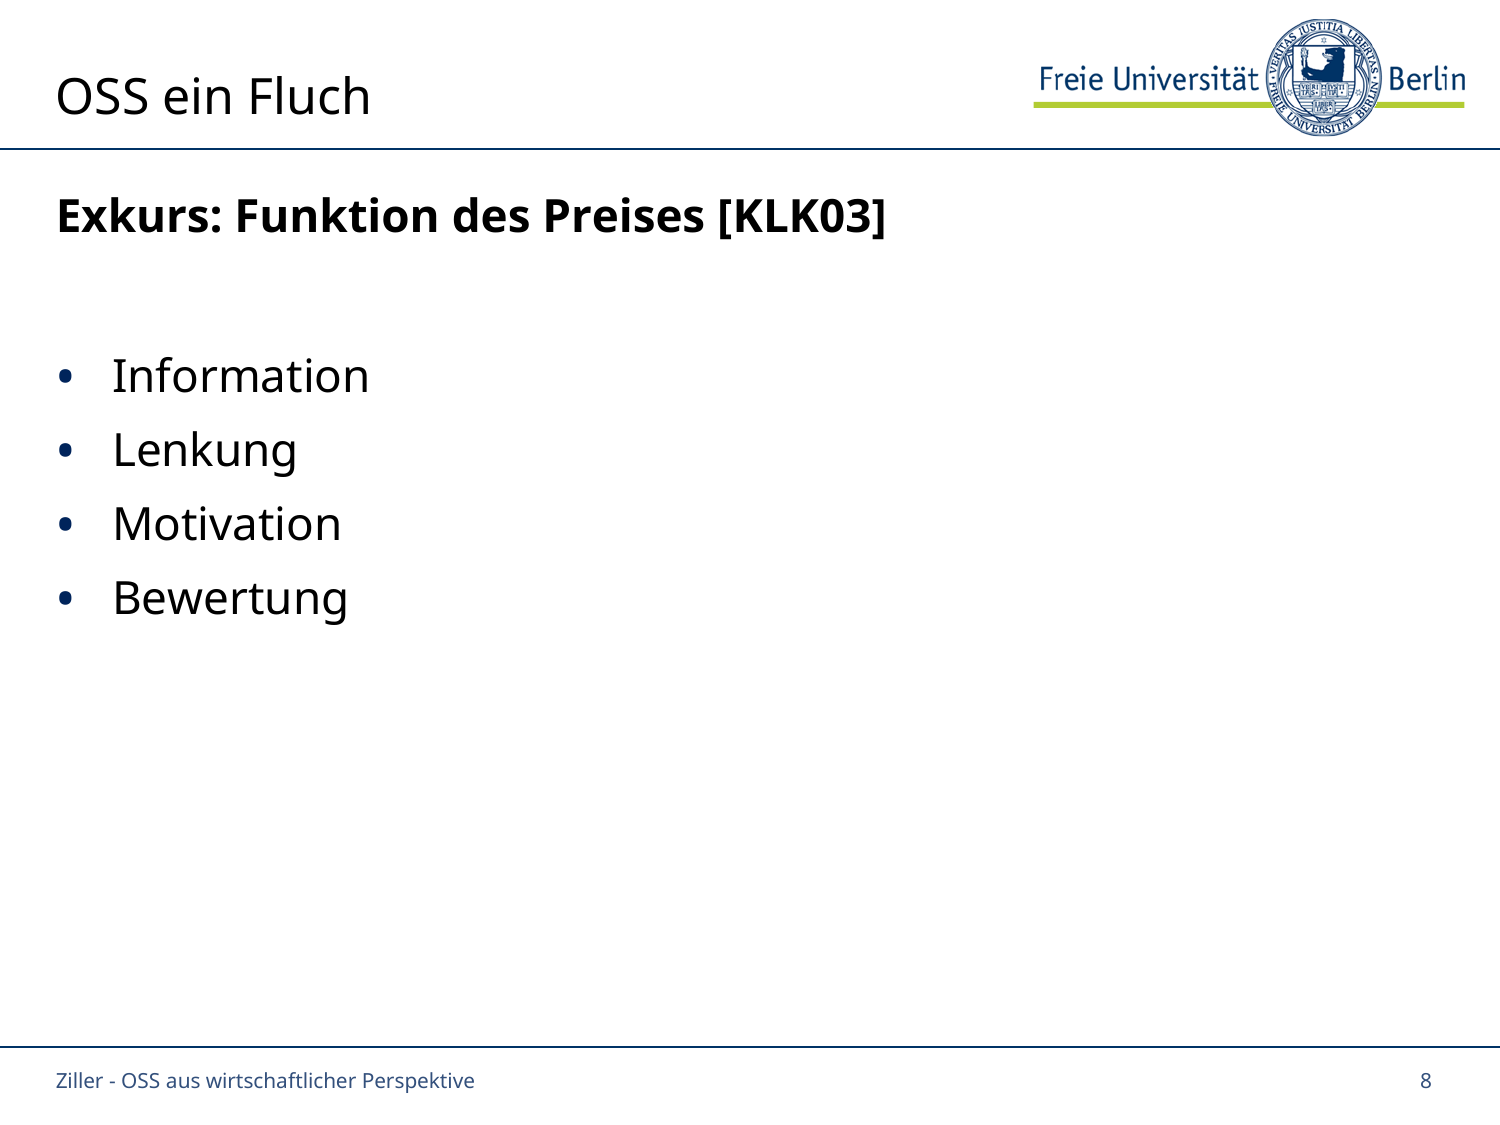

# OSS ein Fluch
Exkurs: Funktion des Preises [KLK03]
Information
Lenkung
Motivation
Bewertung
Ziller - OSS aus wirtschaftlicher Perspektive
8